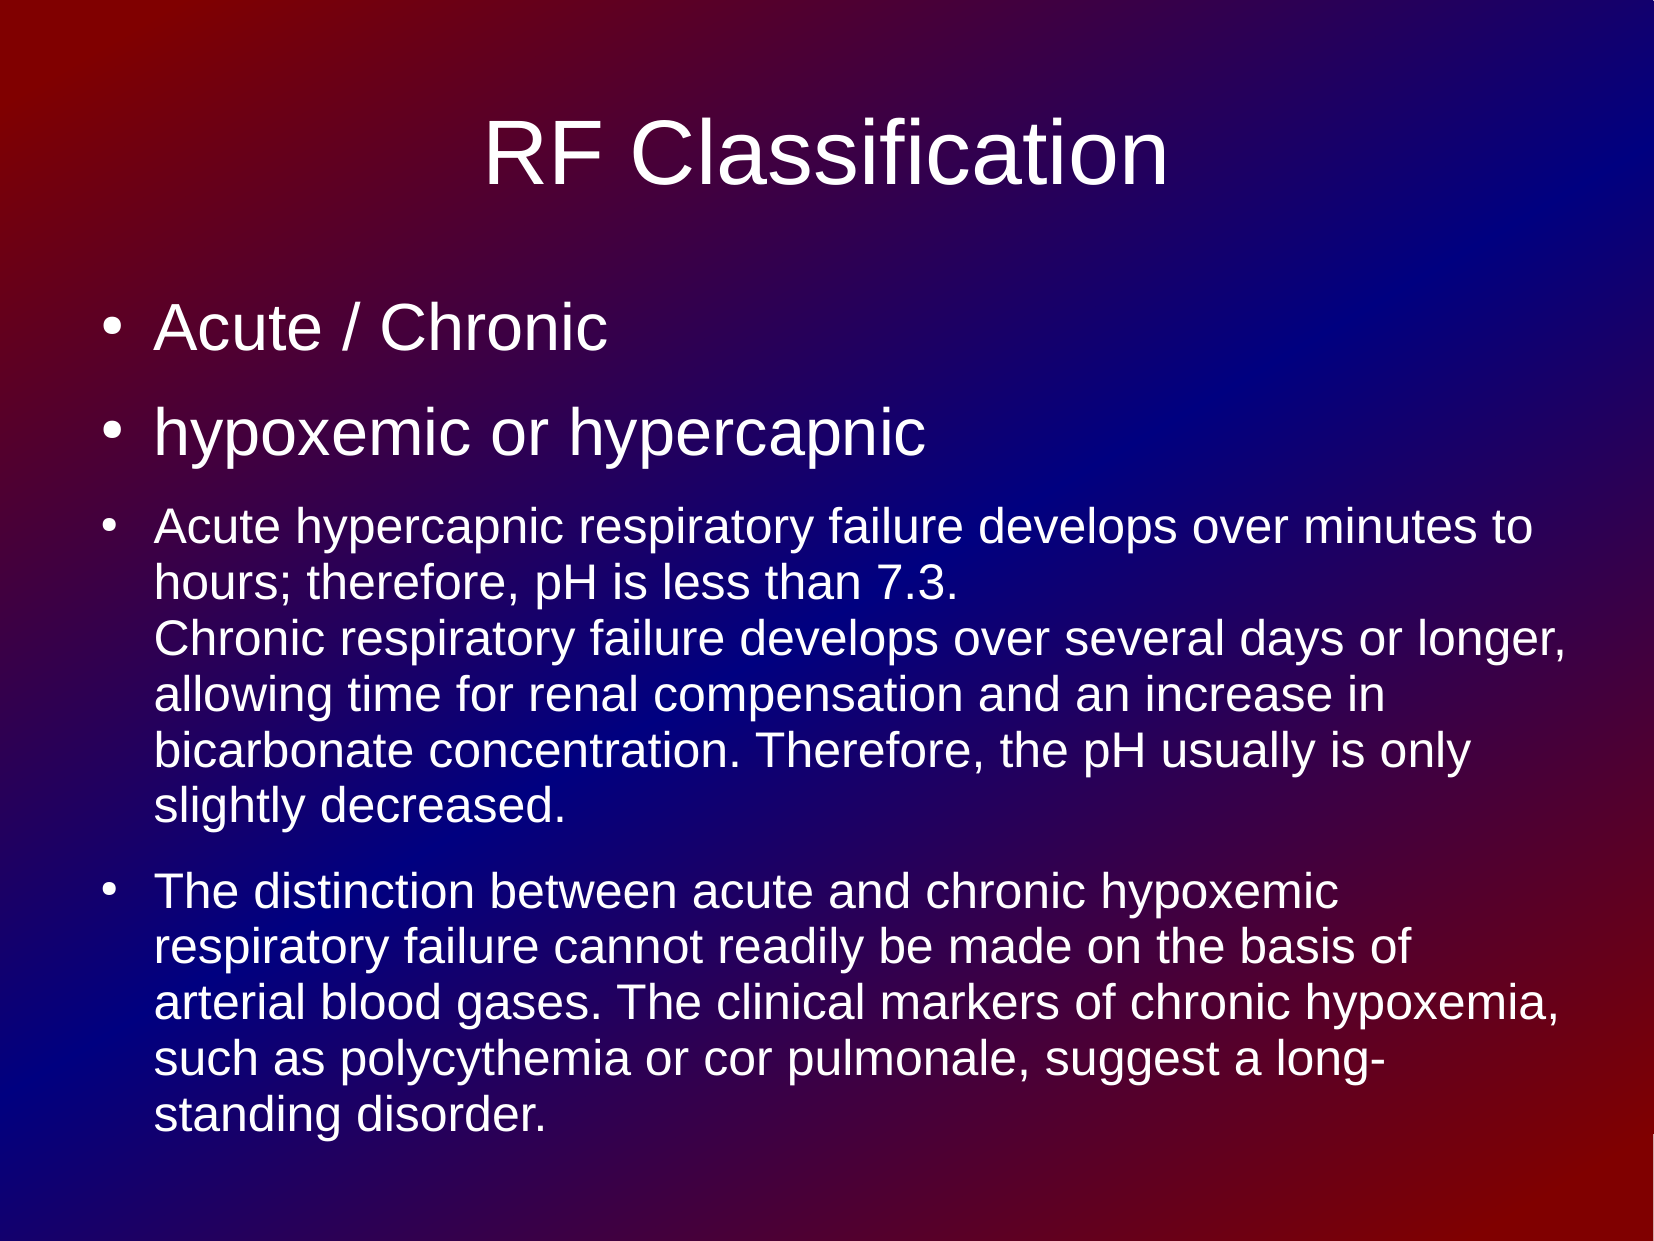

# RF Classification
Acute / Chronic
hypoxemic or hypercapnic
Acute hypercapnic respiratory failure develops over minutes to hours; therefore, pH is less than 7.3.
Chronic respiratory failure develops over several days or longer, allowing time for renal compensation and an increase in bicarbonate concentration. Therefore, the pH usually is only slightly decreased.
The distinction between acute and chronic hypoxemic respiratory failure cannot readily be made on the basis of arterial blood gases. The clinical markers of chronic hypoxemia, such as polycythemia or cor pulmonale, suggest a long-standing disorder.